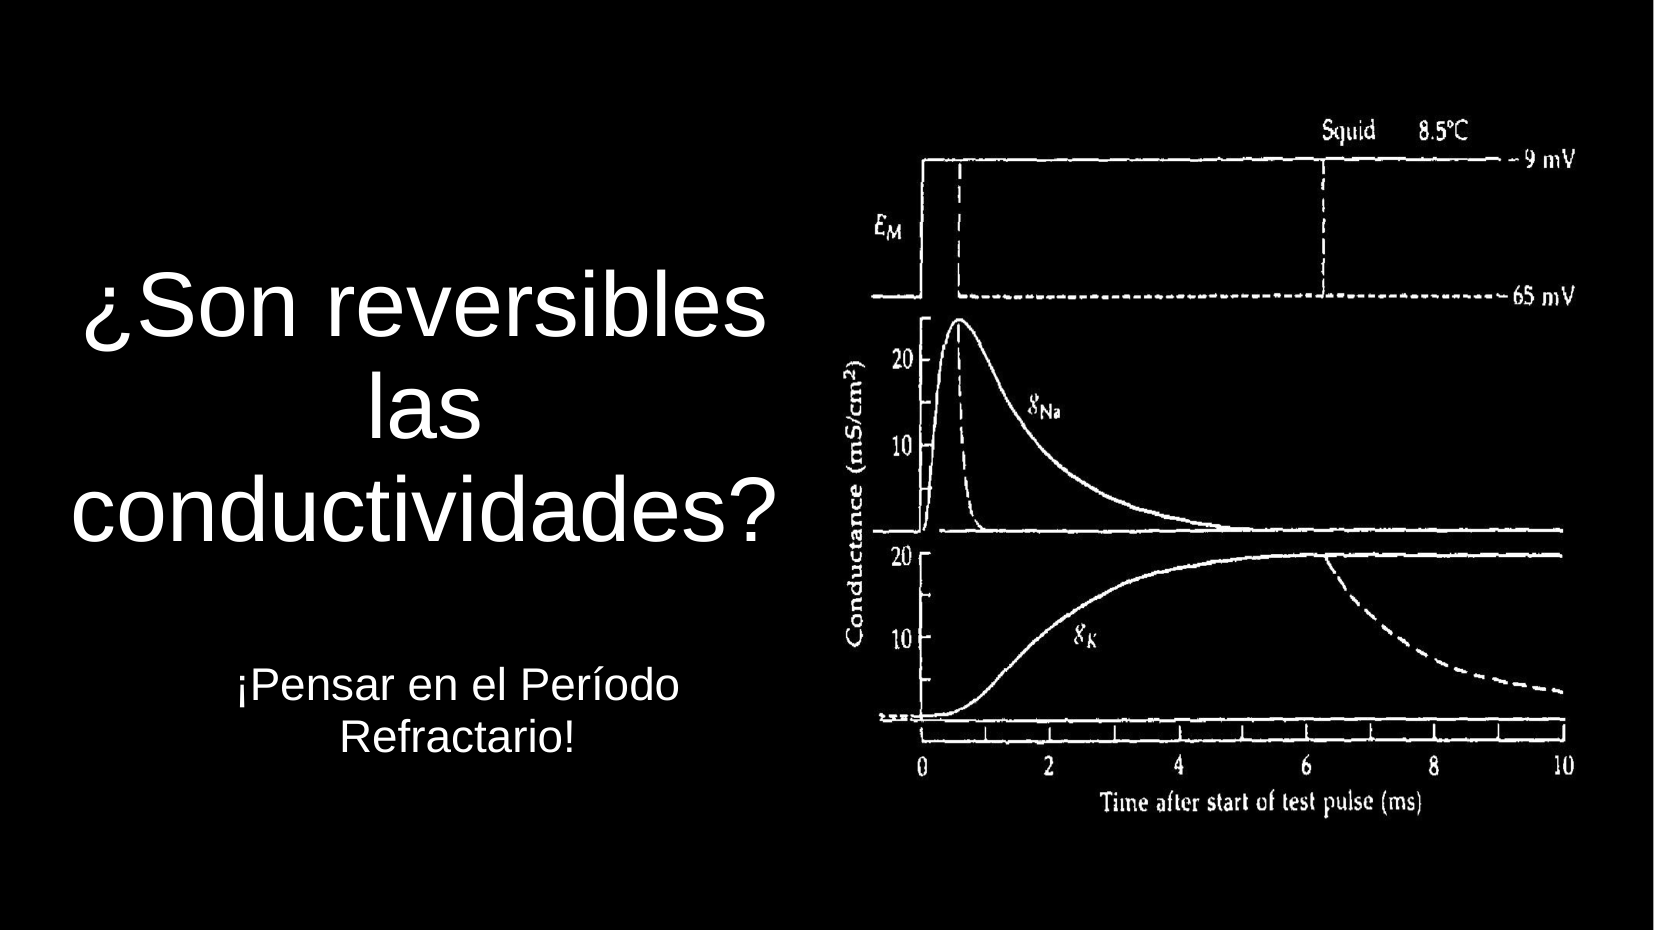

# ¿Son reversibles las conductividades?
¡Pensar en el Período Refractario!